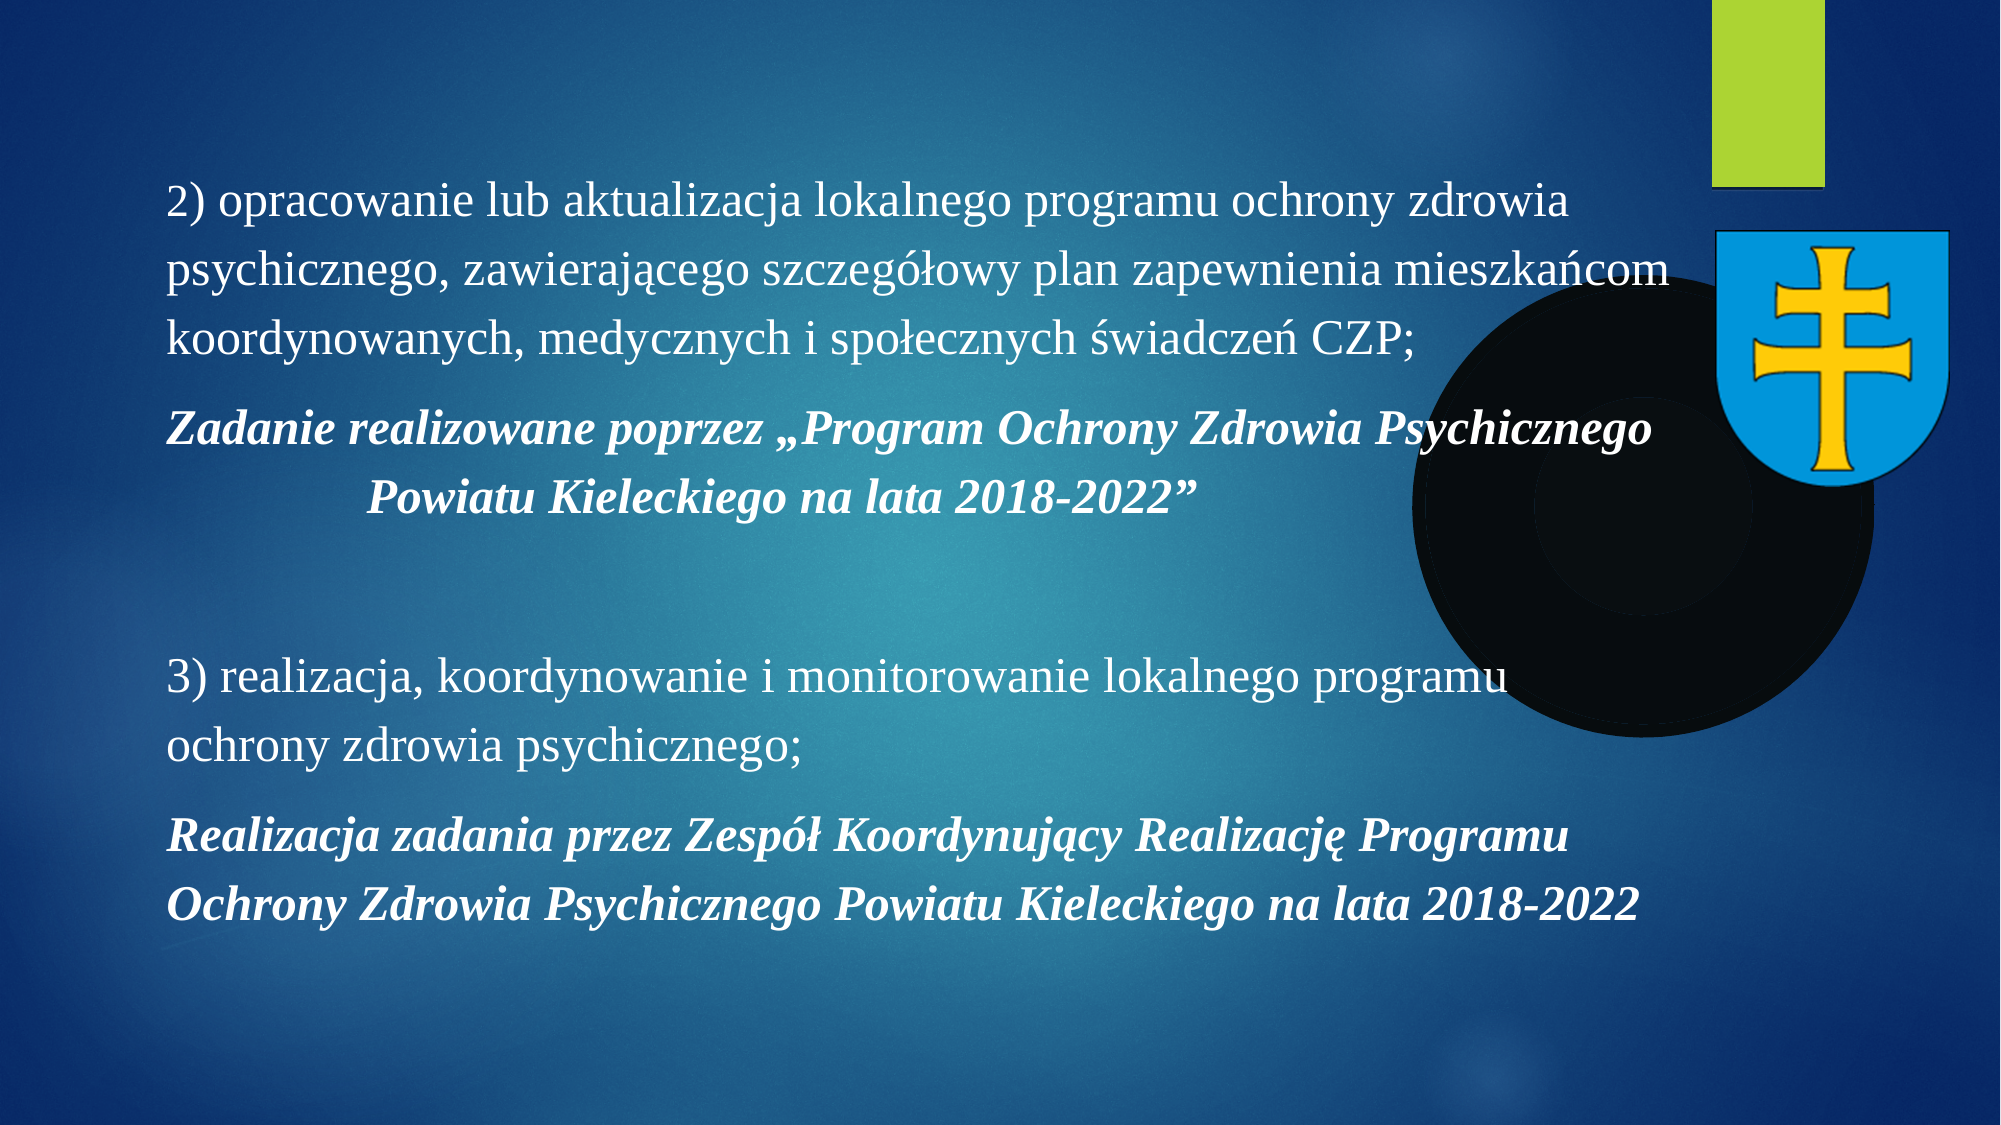

# 2) opracowanie lub aktualizacja lokalnego programu ochrony zdrowia psychicznego, zawierającego szczegółowy plan zapewnienia mieszkańcom koordynowanych, medycznych i społecznych świadczeń CZP;
Zadanie realizowane poprzez „Program Ochrony Zdrowia Psychicznego Powiatu Kieleckiego na lata 2018-2022”
3) realizacja, koordynowanie i monitorowanie lokalnego programu ochrony zdrowia psychicznego;
Realizacja zadania przez Zespół Koordynujący Realizację Programu Ochrony Zdrowia Psychicznego Powiatu Kieleckiego na lata 2018-2022